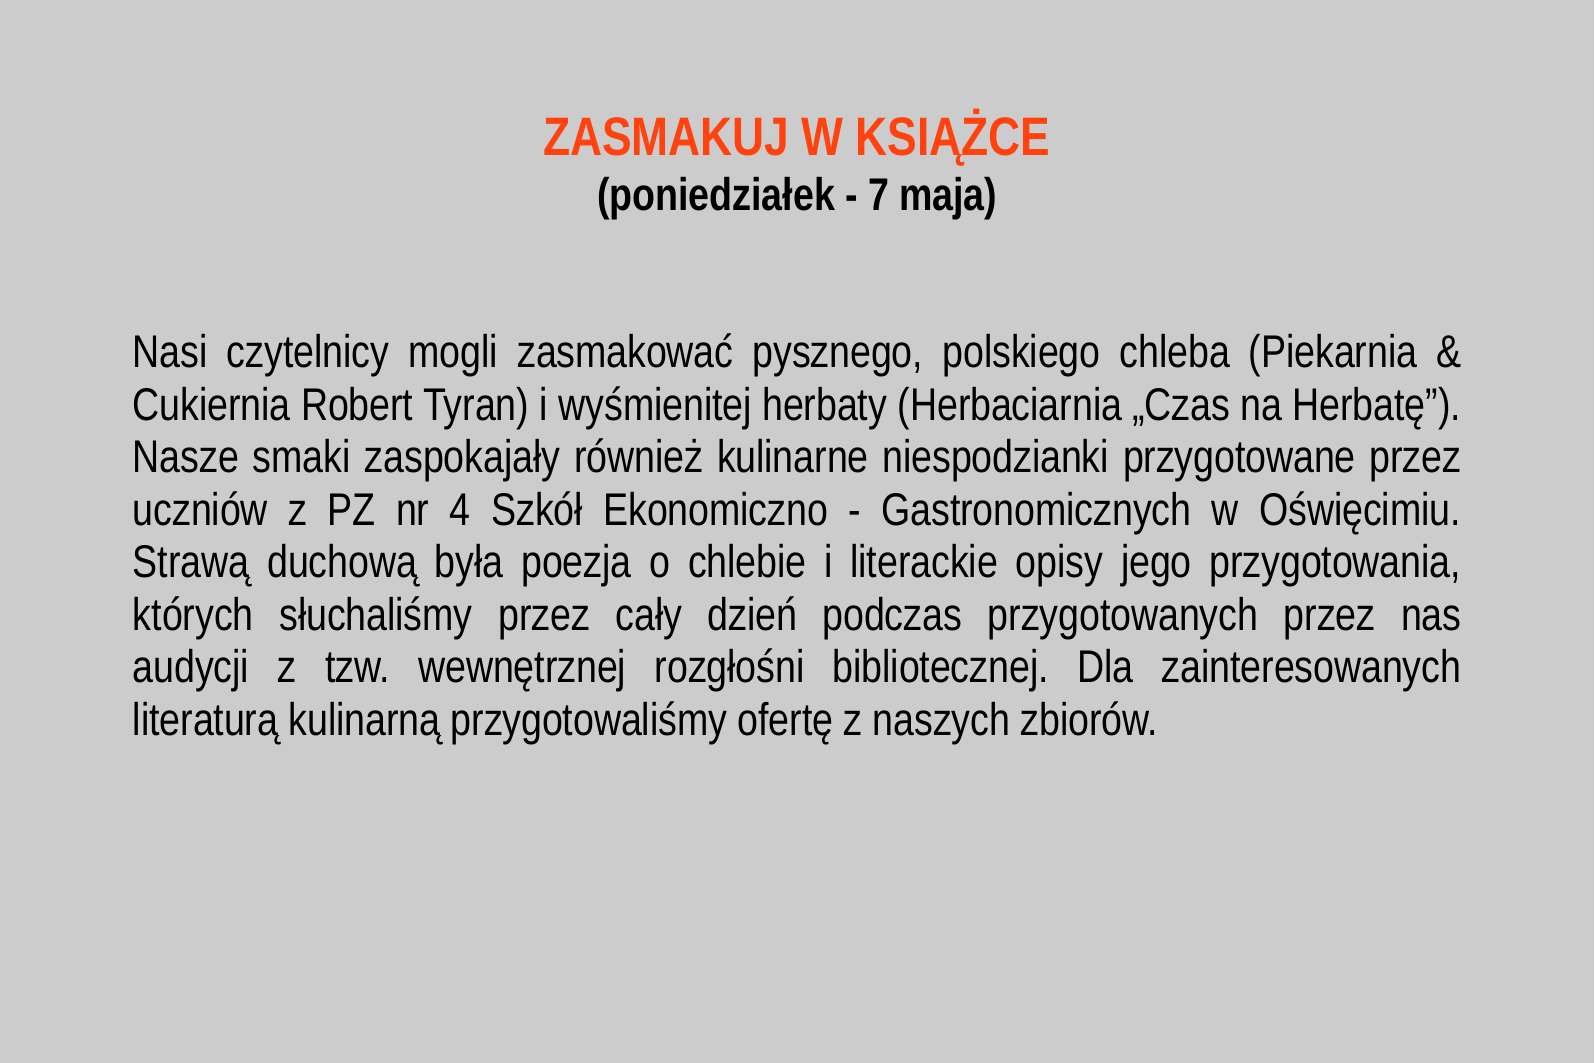

ZASMAKUJ W KSIĄŻCE
(poniedziałek - 7 maja)
Nasi czytelnicy mogli zasmakować pysznego, polskiego chleba (Piekarnia & Cukiernia Robert Tyran) i wyśmienitej herbaty (Herbaciarnia „Czas na Herbatę”). Nasze smaki zaspokajały również kulinarne niespodzianki przygotowane przez uczniów z PZ nr 4 Szkół Ekonomiczno - Gastronomicznych w Oświęcimiu. Strawą duchową była poezja o chlebie i literackie opisy jego przygotowania, których słuchaliśmy przez cały dzień podczas przygotowanych przez nas audycji z tzw. wewnętrznej rozgłośni bibliotecznej. Dla zainteresowanych literaturą kulinarną przygotowaliśmy ofertę z naszych zbiorów.